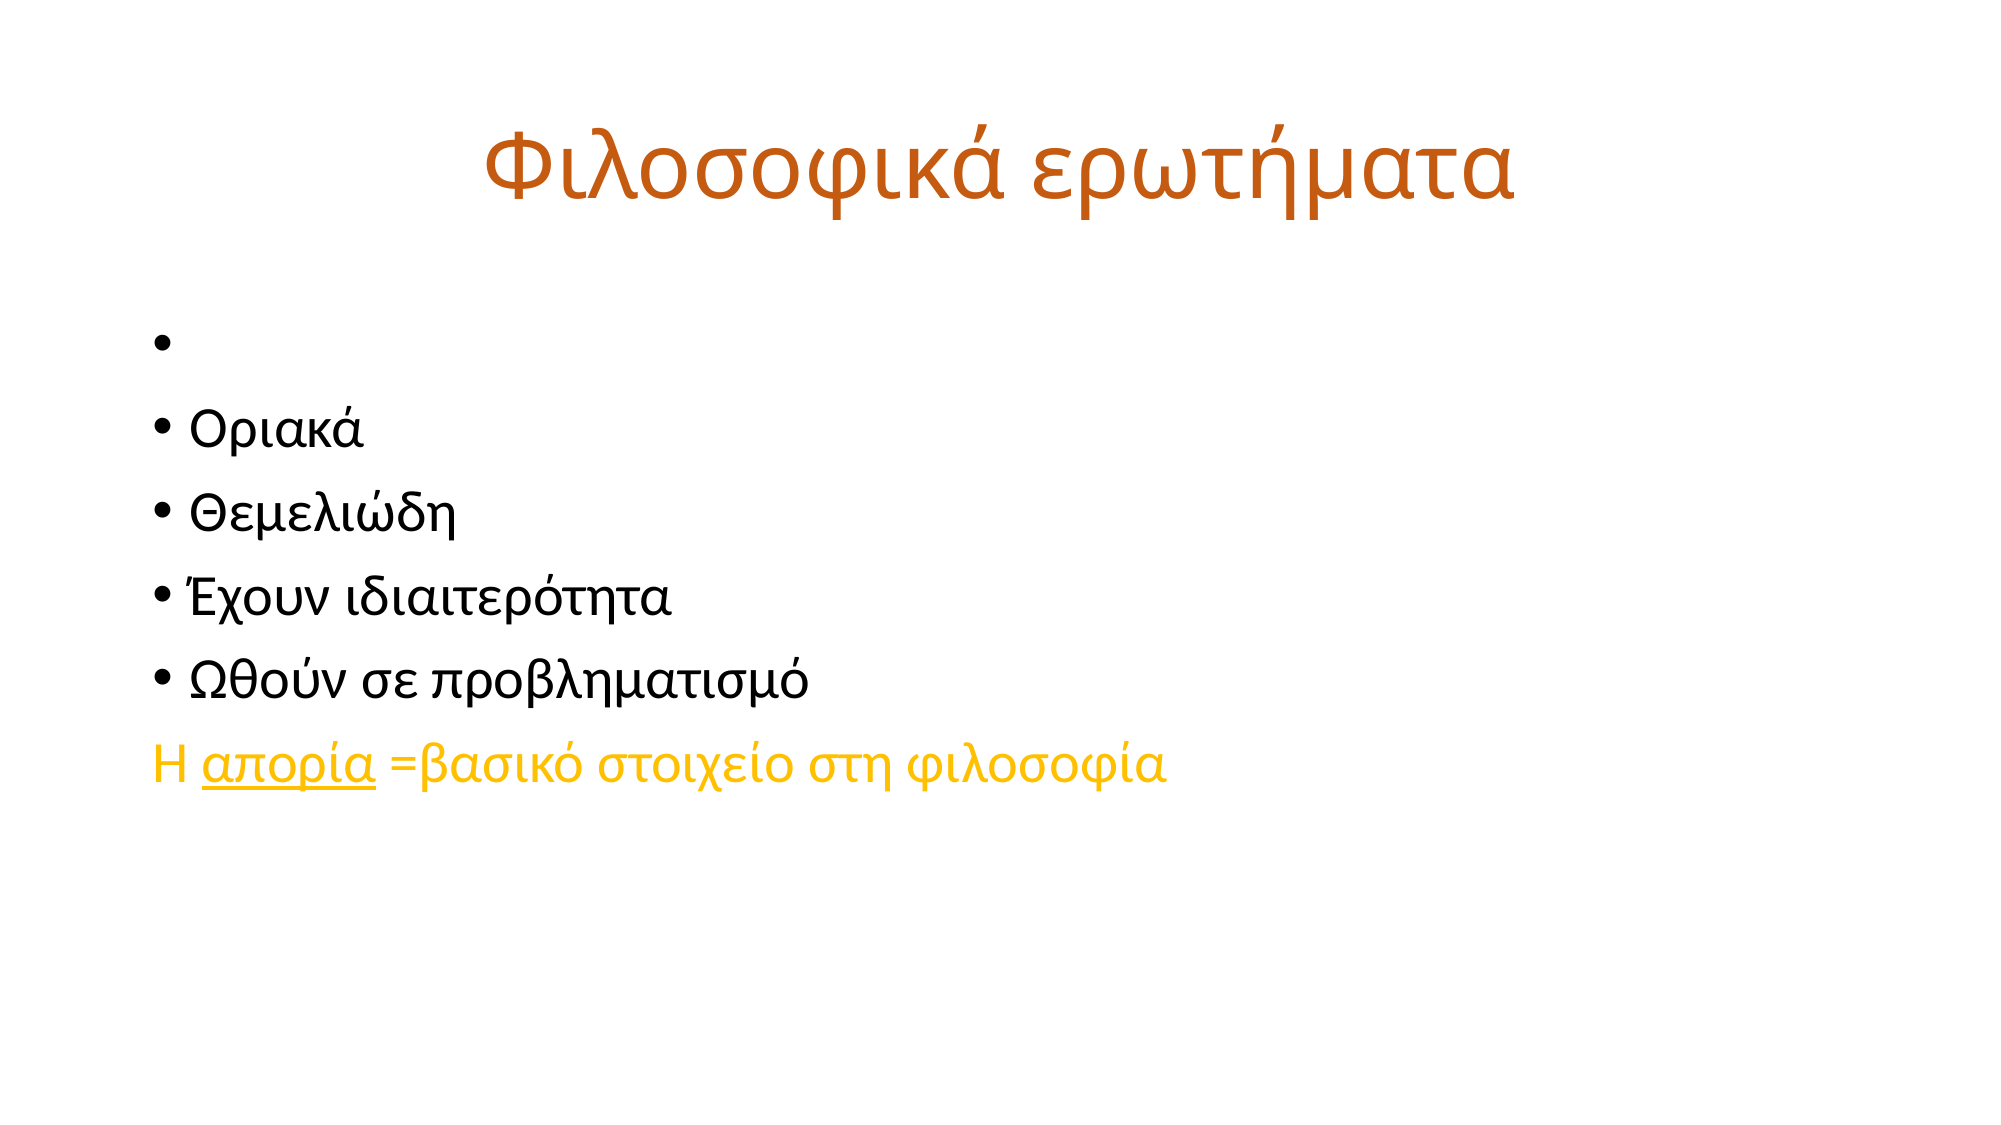

# Φιλοσοφικά ερωτήματα
Οριακά
Θεμελιώδη
Έχουν ιδιαιτερότητα
Ωθούν σε προβληματισμό
Η απορία =βασικό στοιχείο στη φιλοσοφία